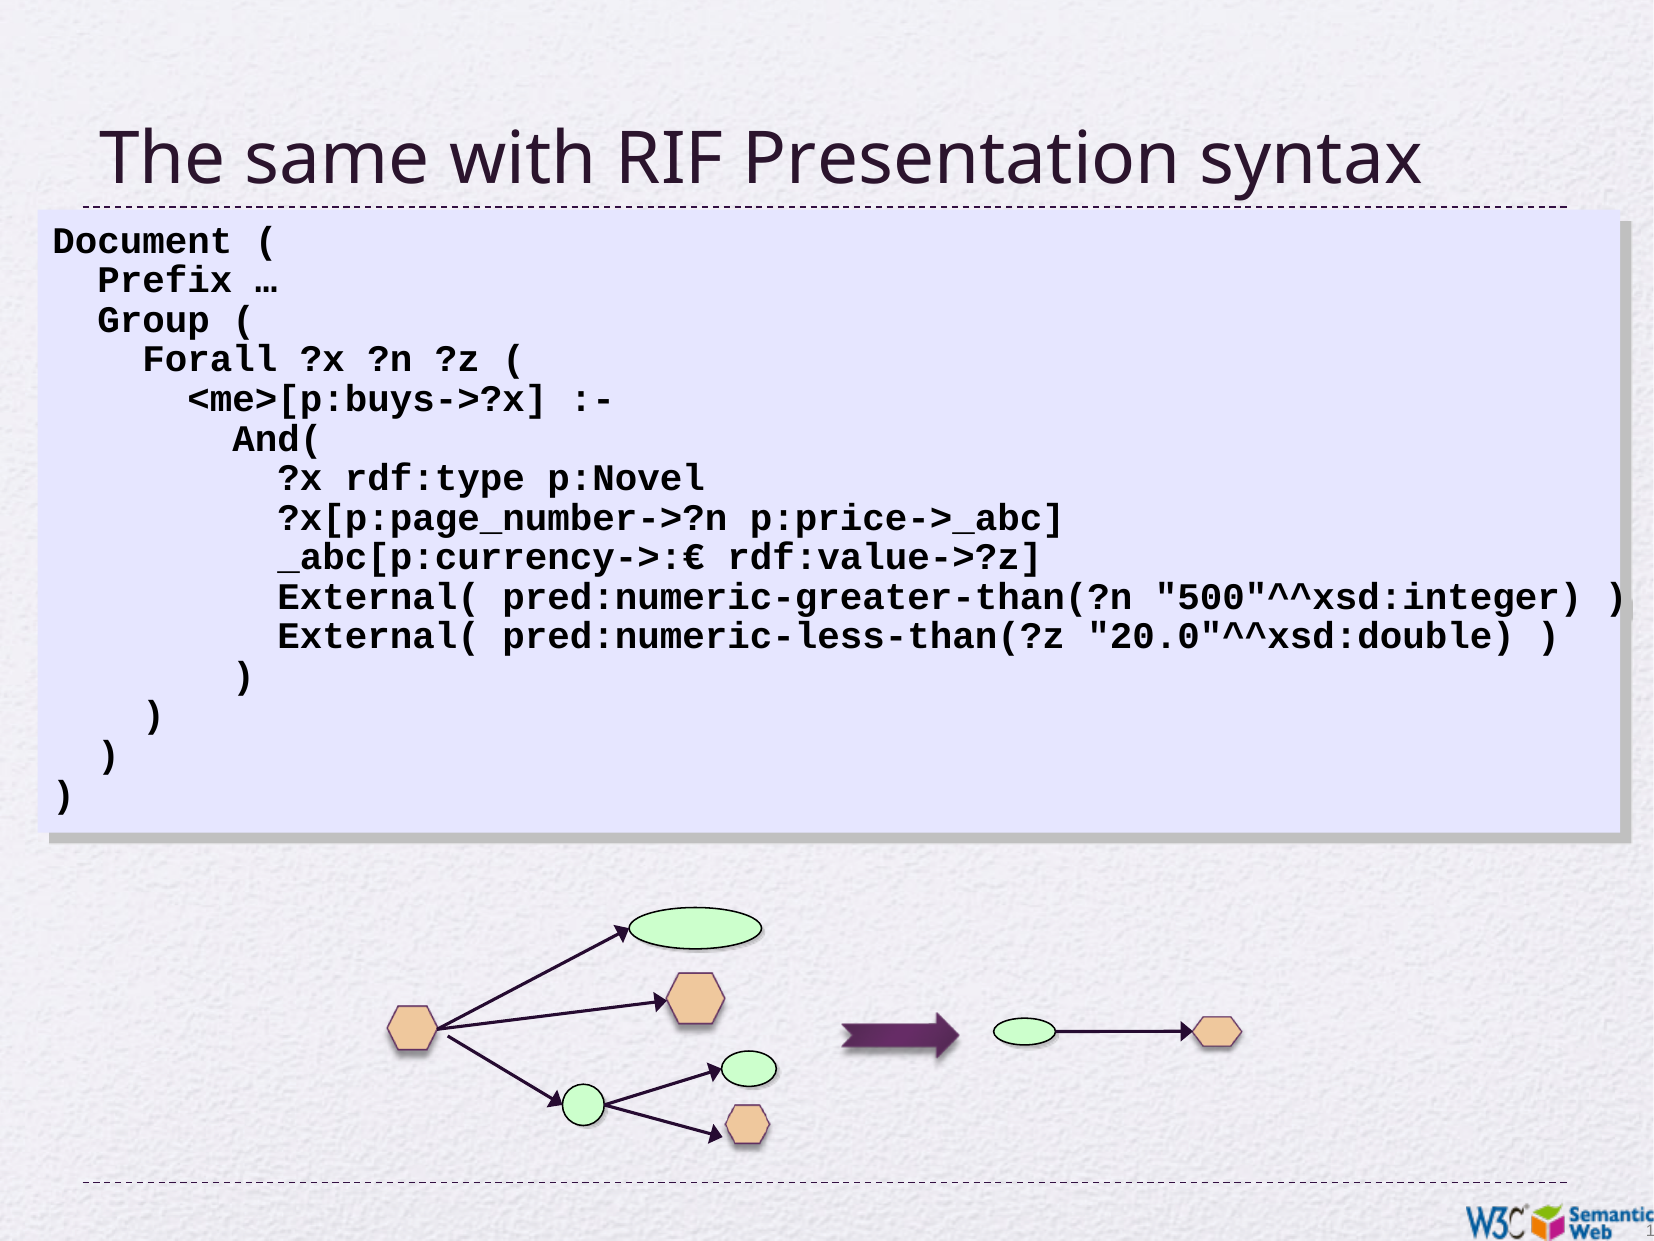

# The same with RIF Presentation syntax
Document (
 Prefix …
 Group (
 Forall ?x ?n ?z (
 <me>[p:buys->?x] :-
 And(
 ?x rdf:type p:Novel
 ?x[p:page_number->?n p:price->_abc]
 _abc[p:currency->:€ rdf:value->?z]
 External( pred:numeric-greater-than(?n "500"^^xsd:integer) )
 External( pred:numeric-less-than(?z "20.0"^^xsd:double) )
 )
 )
 )
)